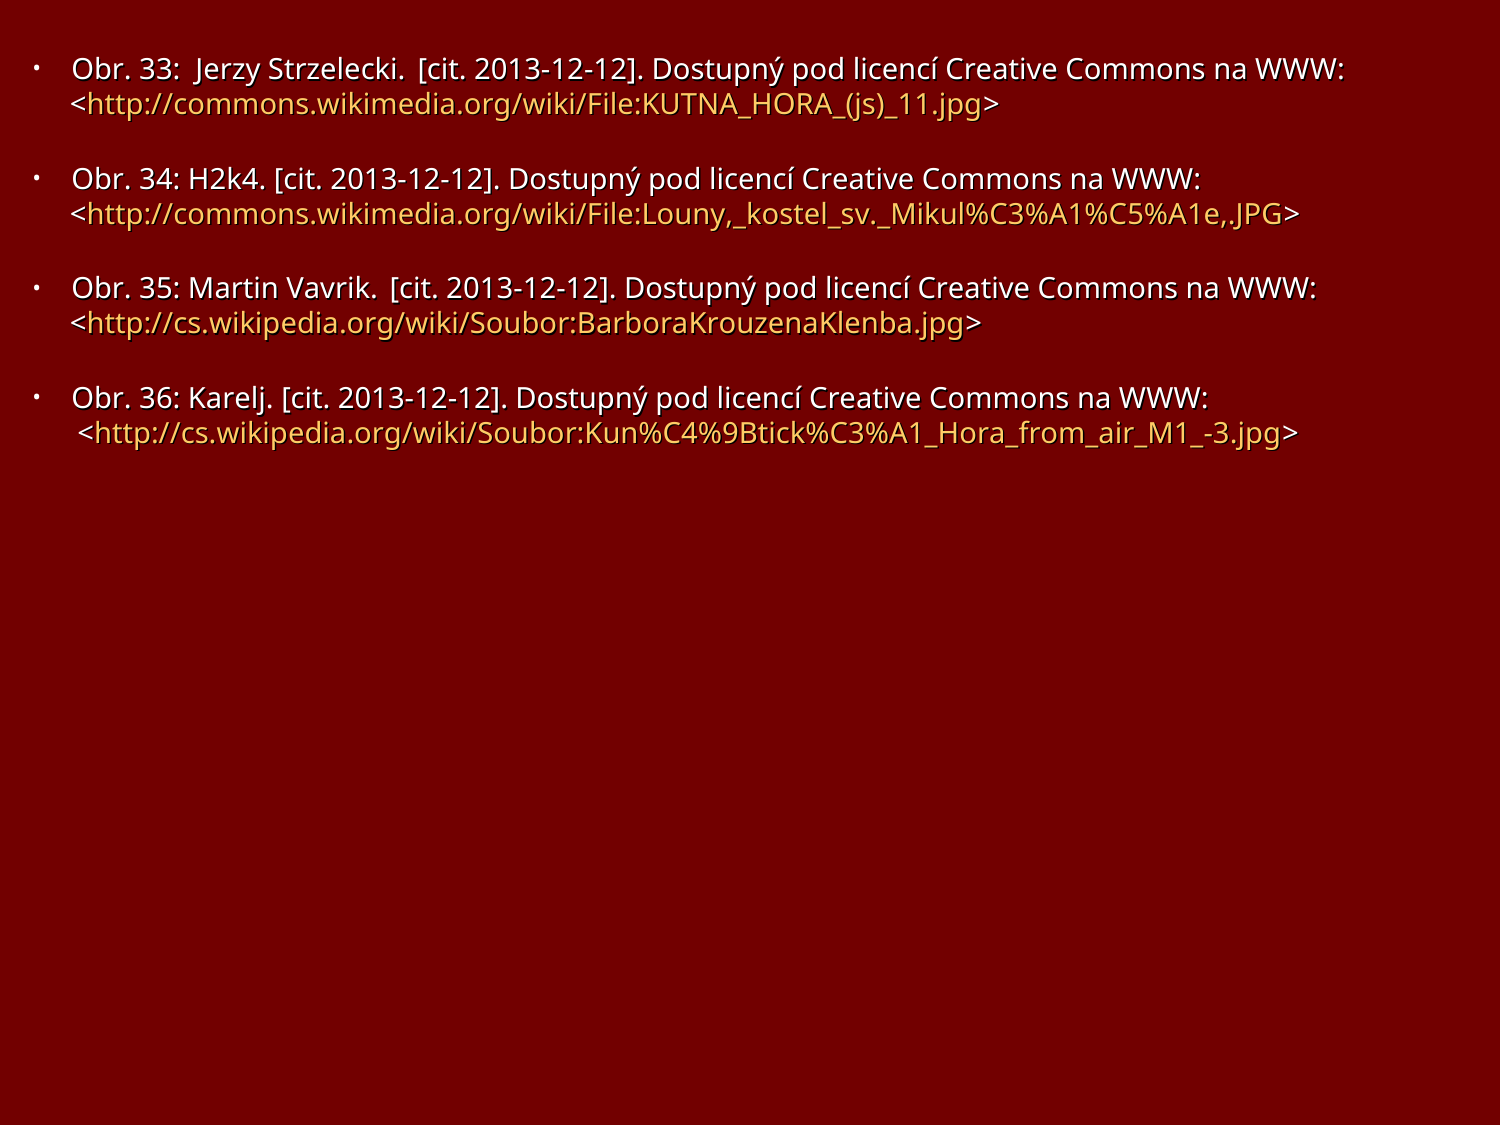

Obr. 33: Jerzy Strzelecki. [cit. 2013-12-12]. Dostupný pod licencí Creative Commons na WWW:
 <http://commons.wikimedia.org/wiki/File:KUTNA_HORA_(js)_11.jpg>
 Obr. 34: H2k4. [cit. 2013-12-12]. Dostupný pod licencí Creative Commons na WWW:
 <http://commons.wikimedia.org/wiki/File:Louny,_kostel_sv._Mikul%C3%A1%C5%A1e,.JPG>
 Obr. 35: Martin Vavrik. [cit. 2013-12-12]. Dostupný pod licencí Creative Commons na WWW:
 <http://cs.wikipedia.org/wiki/Soubor:BarboraKrouzenaKlenba.jpg>
 Obr. 36: Karelj. [cit. 2013-12-12]. Dostupný pod licencí Creative Commons na WWW:
 <http://cs.wikipedia.org/wiki/Soubor:Kun%C4%9Btick%C3%A1_Hora_from_air_M1_-3.jpg>